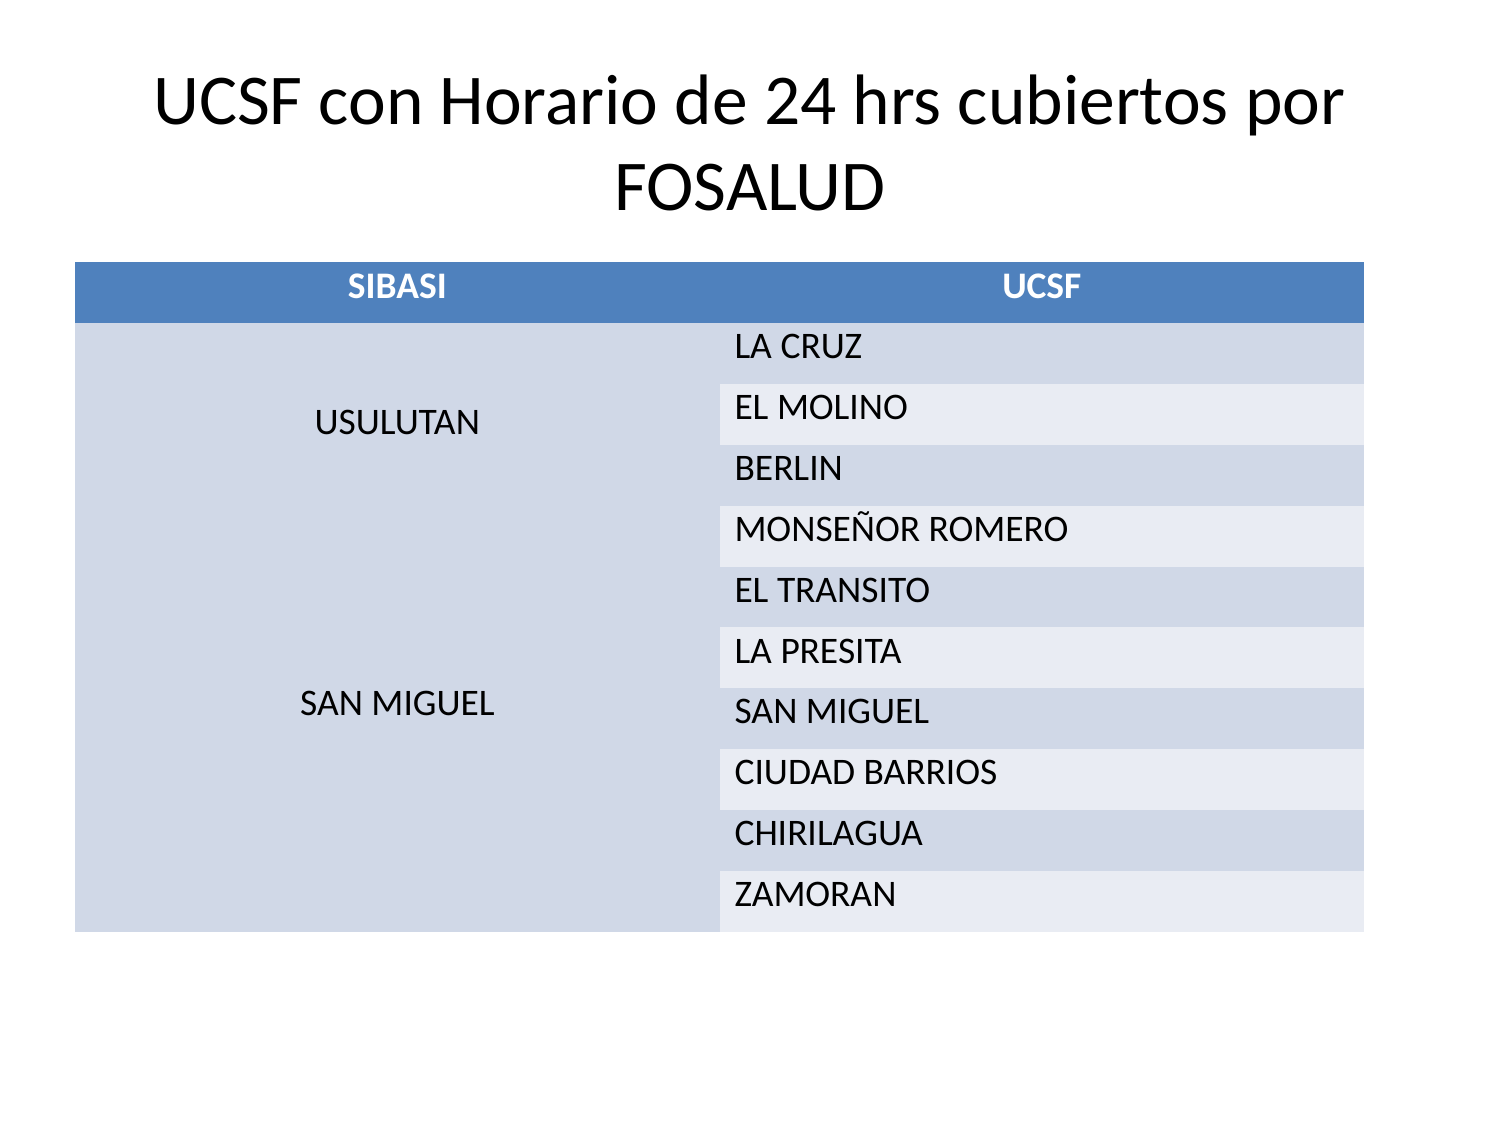

# UCSF con Horario de 24 hrs cubiertos por FOSALUD
| SIBASI | UCSF |
| --- | --- |
| USULUTAN | LA CRUZ |
| | EL MOLINO |
| | BERLIN |
| | MONSEÑOR ROMERO |
| SAN MIGUEL | EL TRANSITO |
| | LA PRESITA |
| | SAN MIGUEL |
| | CIUDAD BARRIOS |
| | CHIRILAGUA |
| | ZAMORAN |